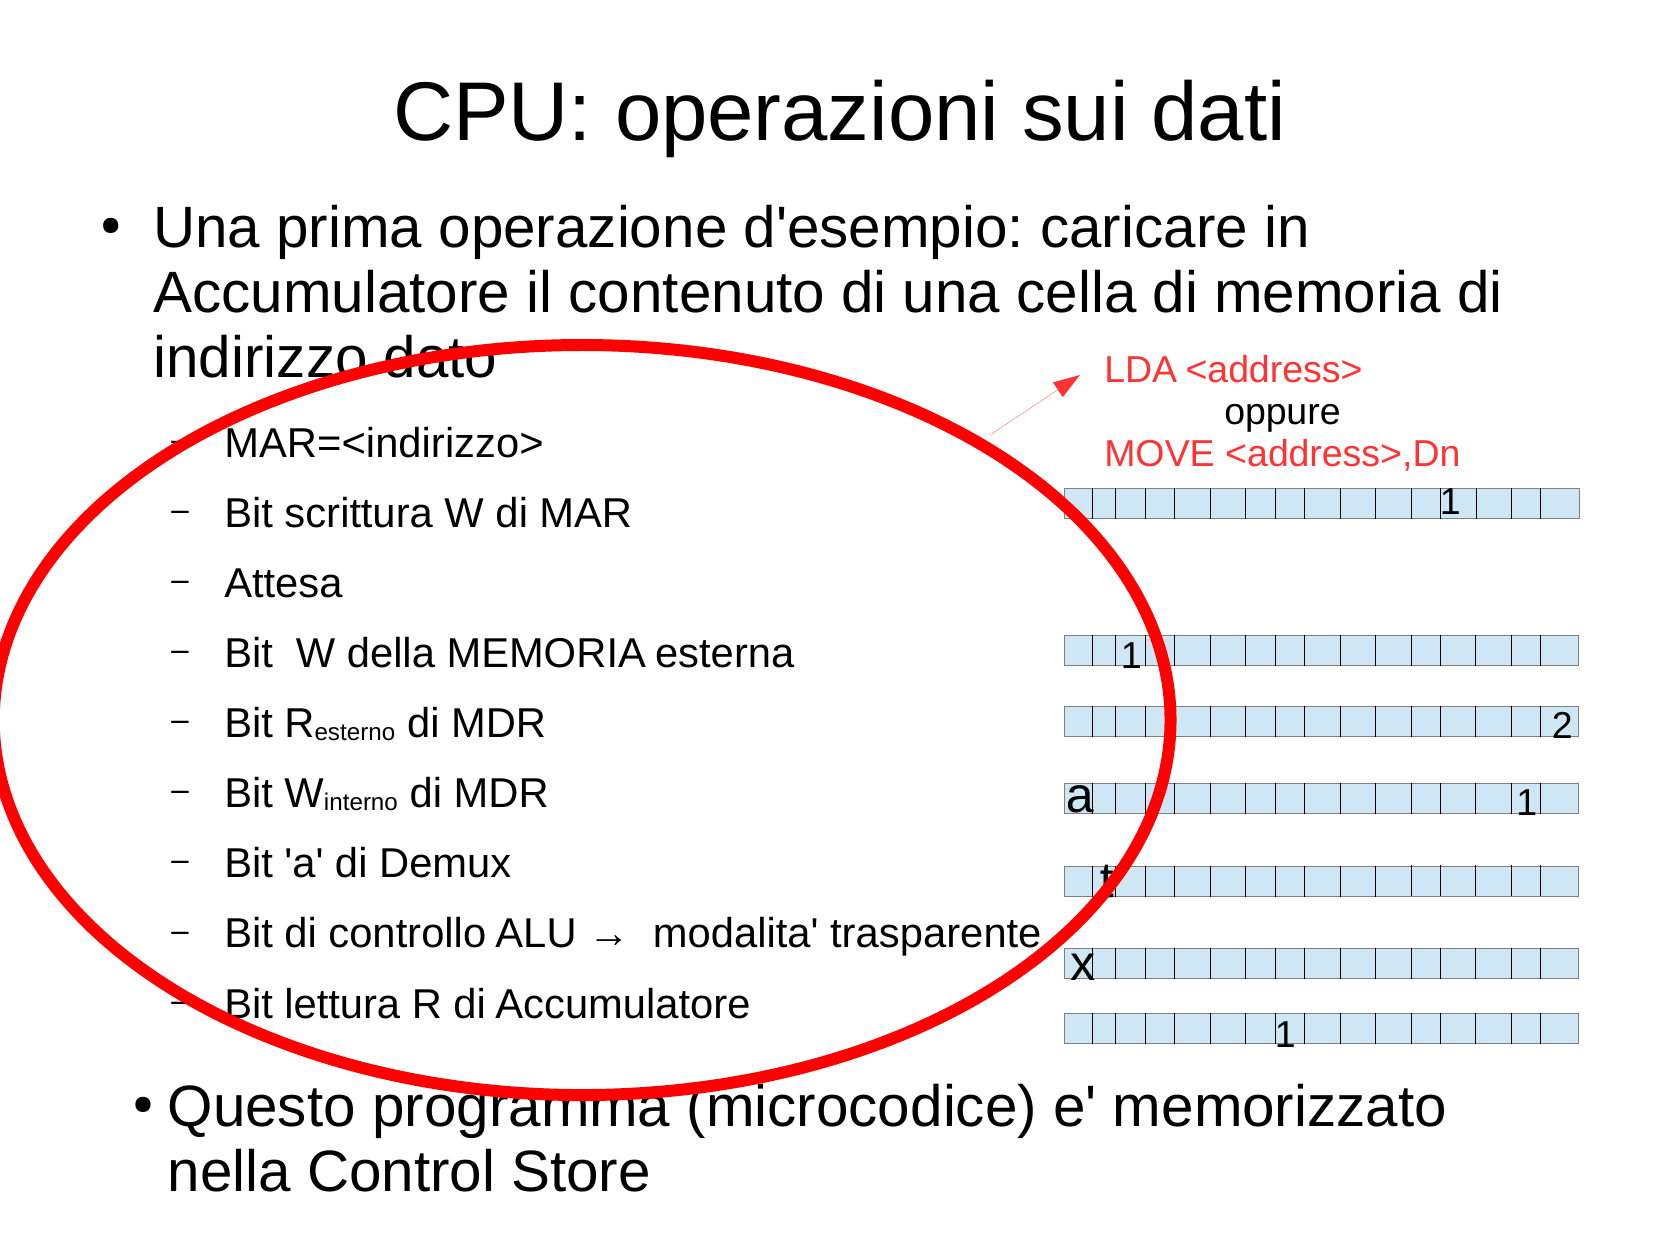

# CPU: operazioni sui dati
Una prima operazione d'esempio: caricare in Accumulatore il contenuto di una cella di memoria di indirizzo dato
MAR=<indirizzo>
Bit scrittura W di MAR
Attesa
Bit W della MEMORIA esterna
Bit Resterno di MDR
Bit Winterno di MDR
Bit 'a' di Demux
Bit di controllo ALU → modalita' trasparente
Bit lettura R di Accumulatore
LDA <address>
oppure
MOVE <address>,Dn
1
1
2
a
1
t
x
1
Questo programma (microcodice) e' memorizzato
nella Control Store